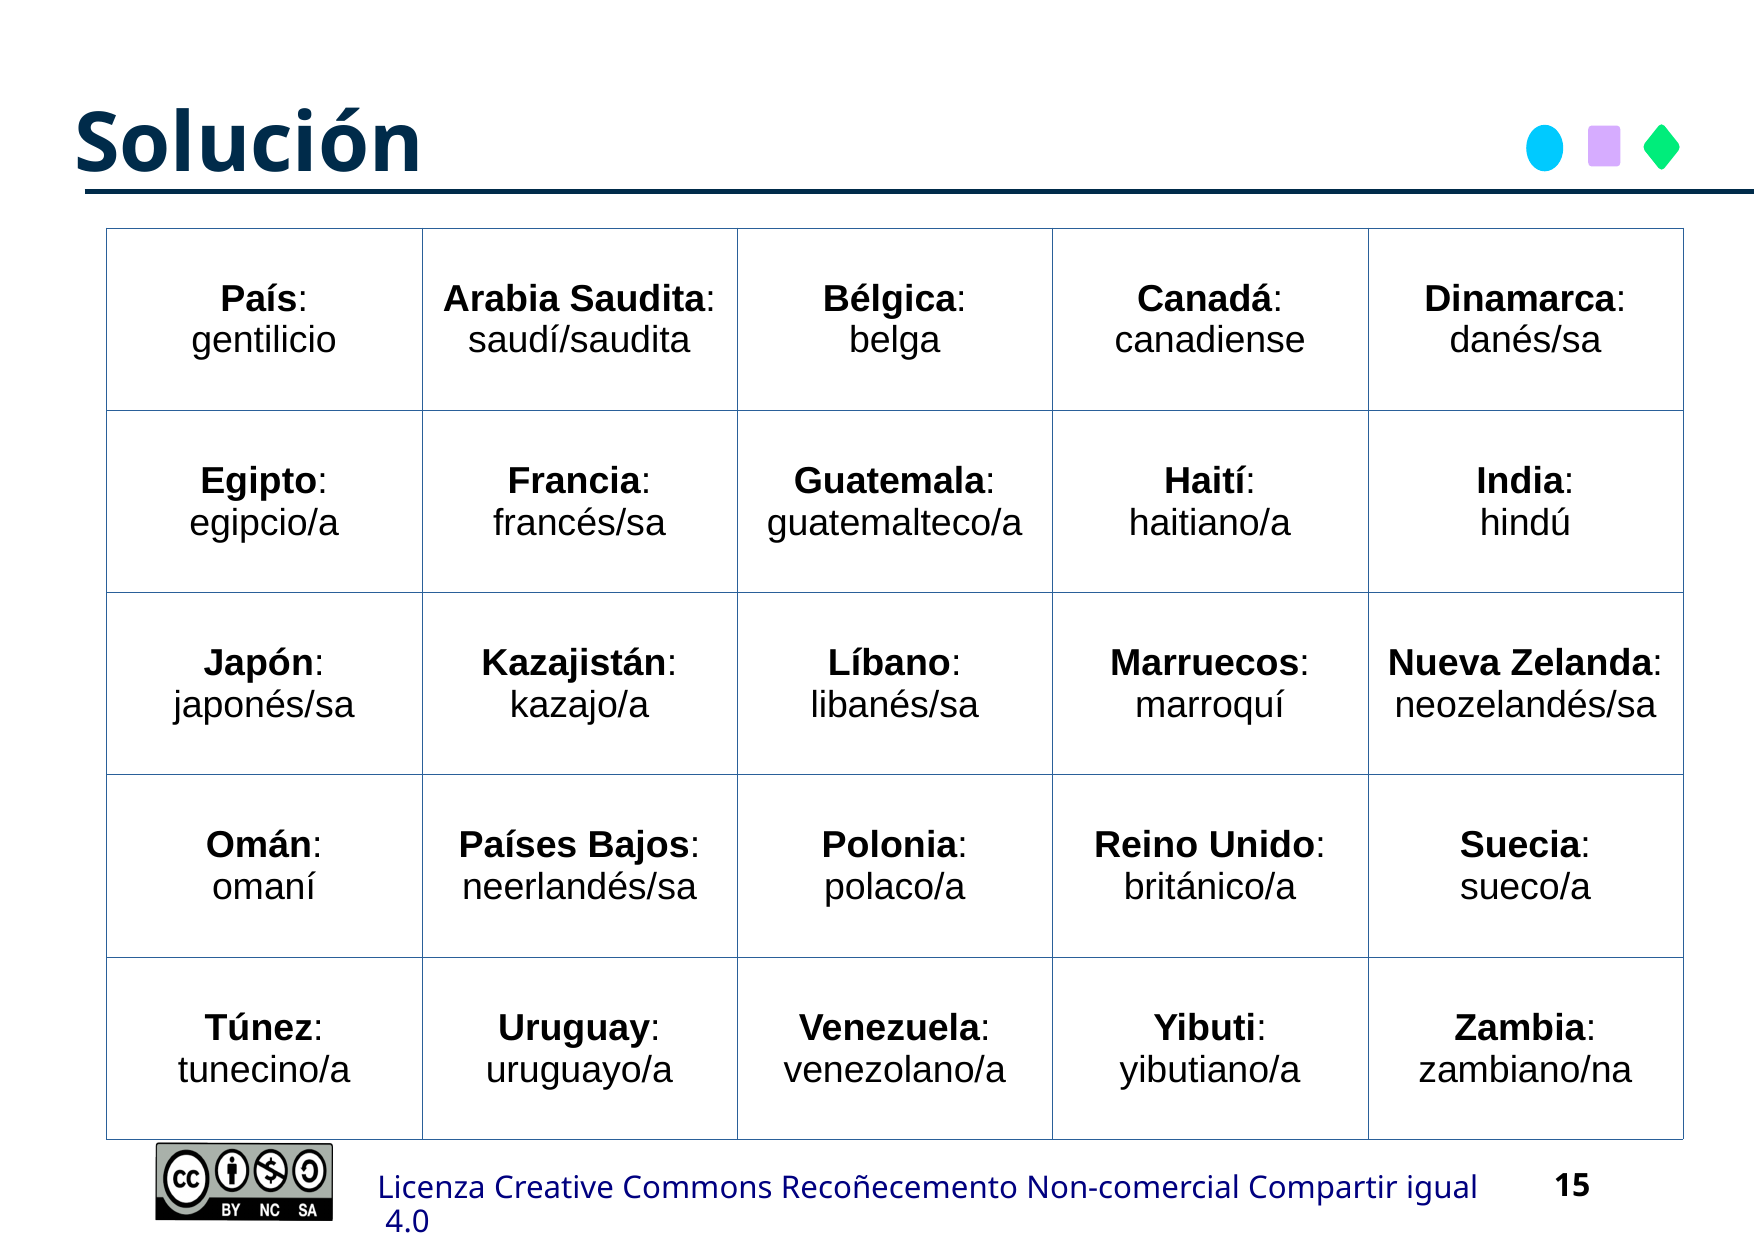

# Solución
| País: gentilicio | Arabia Saudita: saudí/saudita | Bélgica: belga | Canadá: canadiense | Dinamarca: danés/sa |
| --- | --- | --- | --- | --- |
| Egipto: egipcio/a | Francia: francés/sa | Guatemala: guatemalteco/a | Haití: haitiano/a | India: hindú |
| Japón: japonés/sa | Kazajistán: kazajo/a | Líbano: libanés/sa | Marruecos: marroquí | Nueva Zelanda: neozelandés/sa |
| Omán: omaní | Países Bajos: neerlandés/sa | Polonia: polaco/a | Reino Unido: británico/a | Suecia: sueco/a |
| Túnez: tunecino/a | Uruguay: uruguayo/a | Venezuela: venezolano/a | Yibuti: yibutiano/a | Zambia: zambiano/na |
Licenza Creative Commons Recoñecemento Non-comercial Compartir igual 4.0